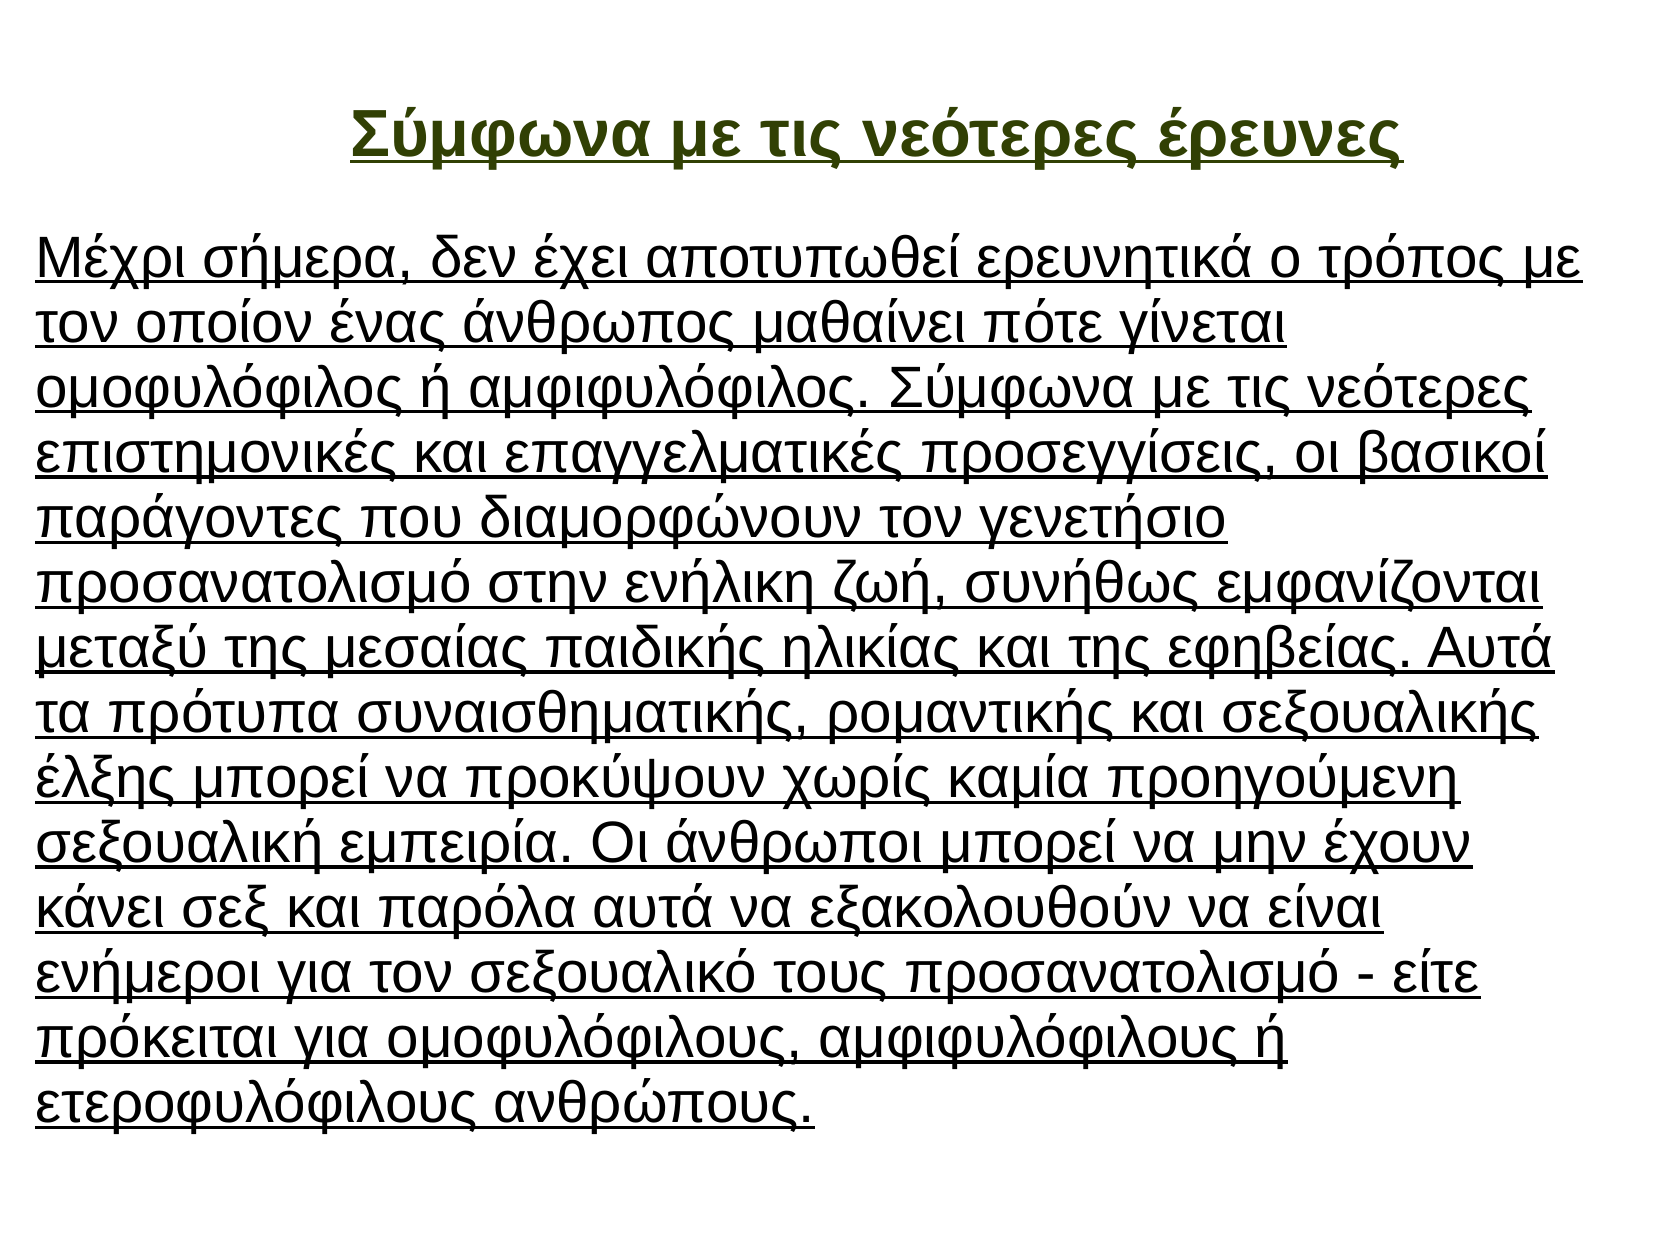

# Σύμφωνα με τις νεότερες έρευνες
Μέχρι σήμερα, δεν έχει αποτυπωθεί ερευνητικά ο τρόπος με τον οποίον ένας άνθρωπος μαθαίνει πότε γίνεται ομοφυλόφιλος ή αμφιφυλόφιλος. Σύμφωνα με τις νεότερες επιστημονικές και επαγγελματικές προσεγγίσεις, οι βασικοί παράγοντες που διαμορφώνουν τον γενετήσιο προσανατολισμό στην ενήλικη ζωή, συνήθως εμφανίζονται μεταξύ της μεσαίας παιδικής ηλικίας και της εφηβείας. Αυτά τα πρότυπα συναισθηματικής, ρομαντικής και σεξουαλικής έλξης μπορεί να προκύψουν χωρίς καμία προηγούμενη σεξουαλική εμπειρία. Οι άνθρωποι μπορεί να μην έχουν κάνει σεξ και παρόλα αυτά να εξακολουθούν να είναι ενήμεροι για τον σεξουαλικό τους προσανατολισμό - είτε πρόκειται για ομοφυλόφιλους, αμφιφυλόφιλους ή ετεροφυλόφιλους ανθρώπους.